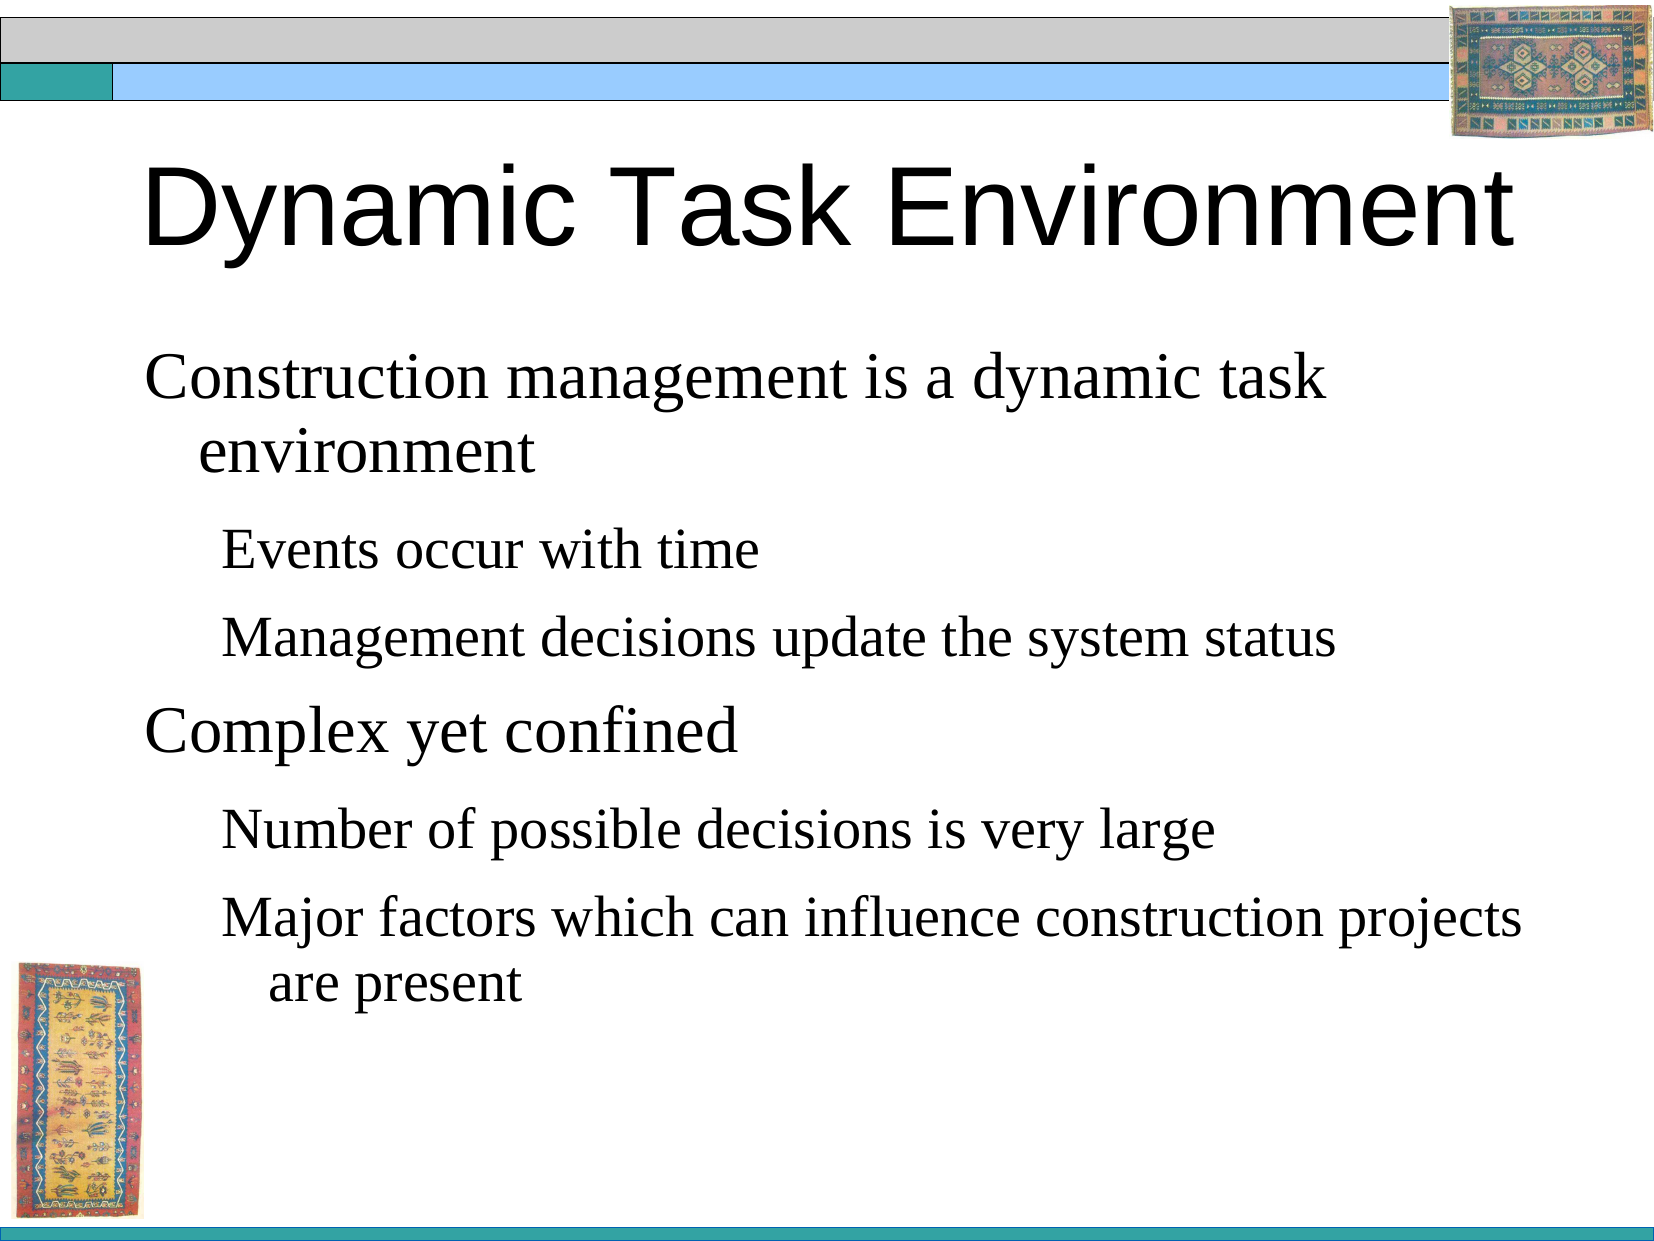

# Dynamic Task Environment
Construction management is a dynamic task environment
Events occur with time
Management decisions update the system status
Complex yet confined
Number of possible decisions is very large
Major factors which can influence construction projects are present